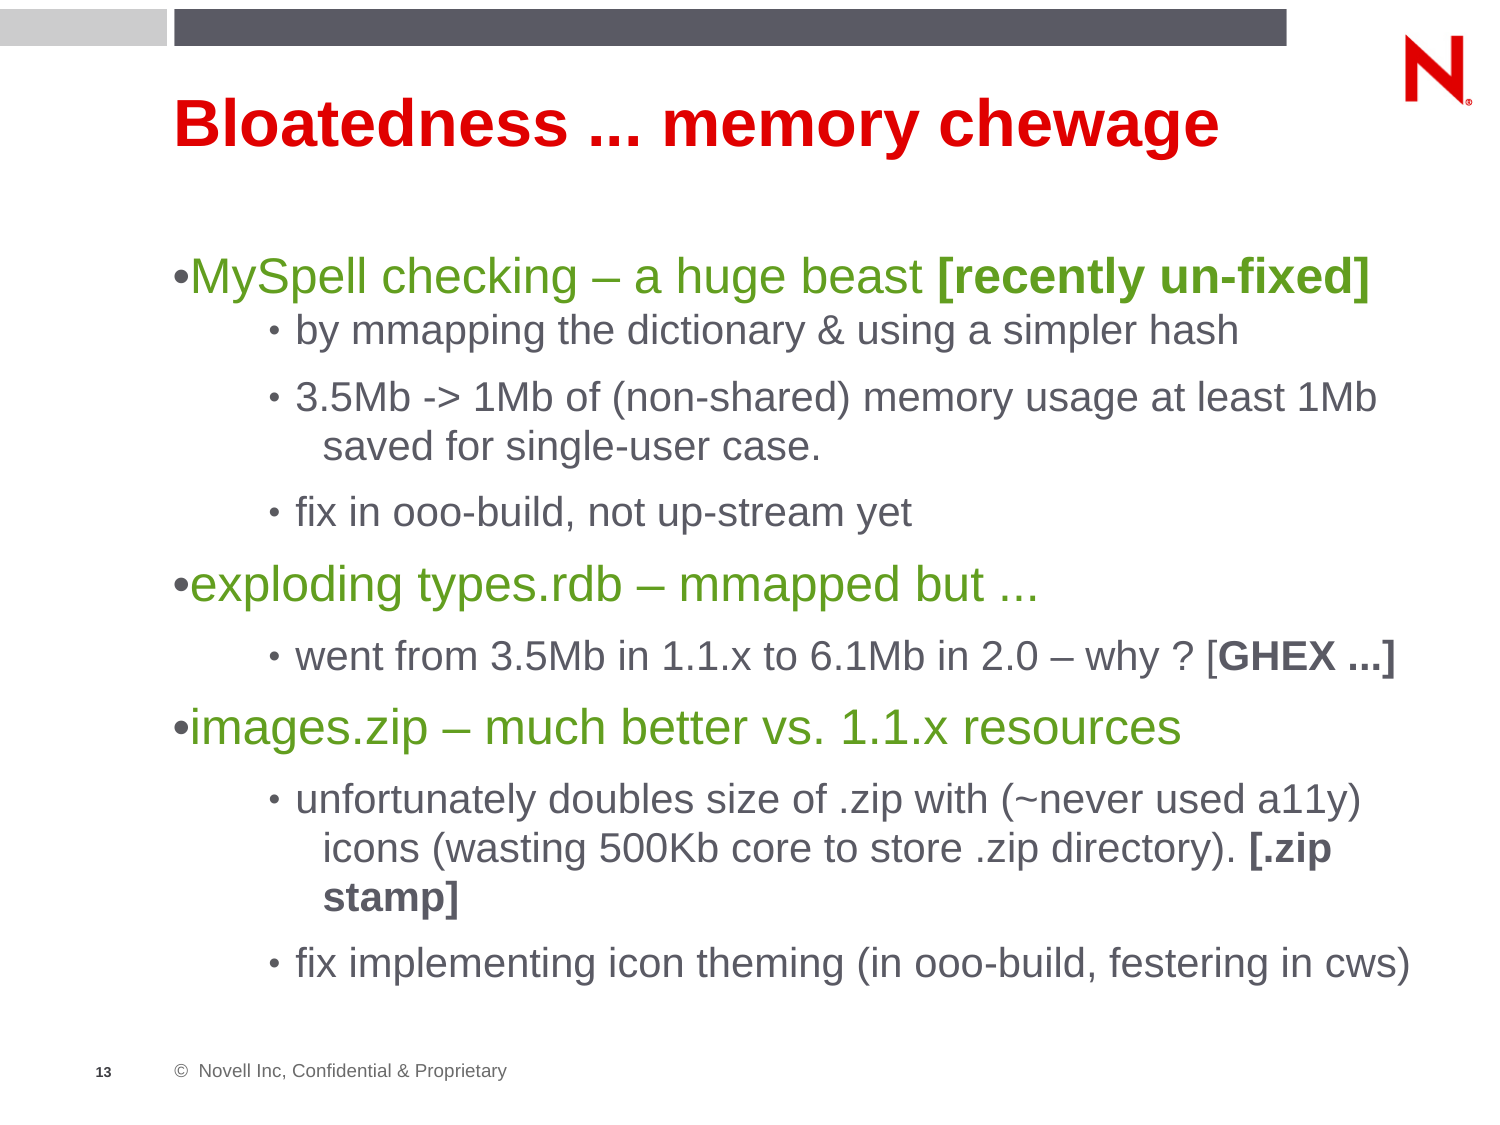

# Bloatedness ... memory chewage
MySpell checking – a huge beast [recently un-fixed]
by mmapping the dictionary & using a simpler hash
3.5Mb -> 1Mb of (non-shared) memory usage at least 1Mb saved for single-user case.
fix in ooo-build, not up-stream yet
exploding types.rdb – mmapped but ...
went from 3.5Mb in 1.1.x to 6.1Mb in 2.0 – why ? [GHEX ...]
images.zip – much better vs. 1.1.x resources
unfortunately doubles size of .zip with (~never used a11y) icons (wasting 500Kb core to store .zip directory). [.zip stamp]
fix implementing icon theming (in ooo-build, festering in cws)